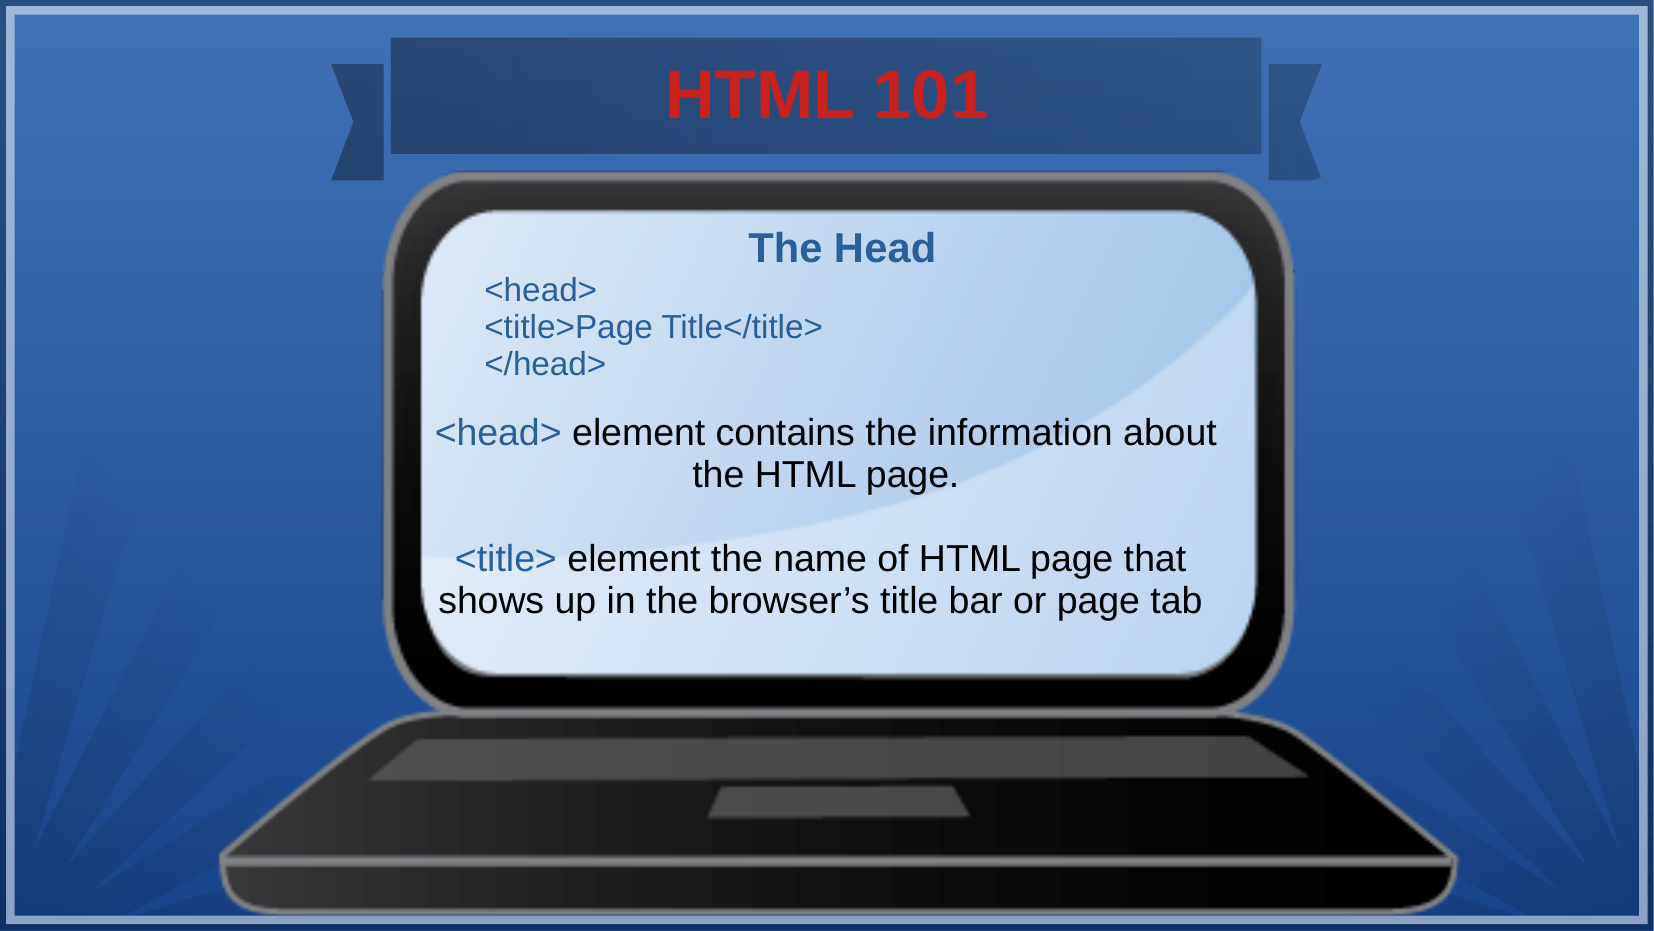

# HTML 101
The Head
<head>
<title>Page Title</title>
</head>
<head> element contains the information about the HTML page.
<title> element the name of HTML page that shows up in the browser’s title bar or page tab